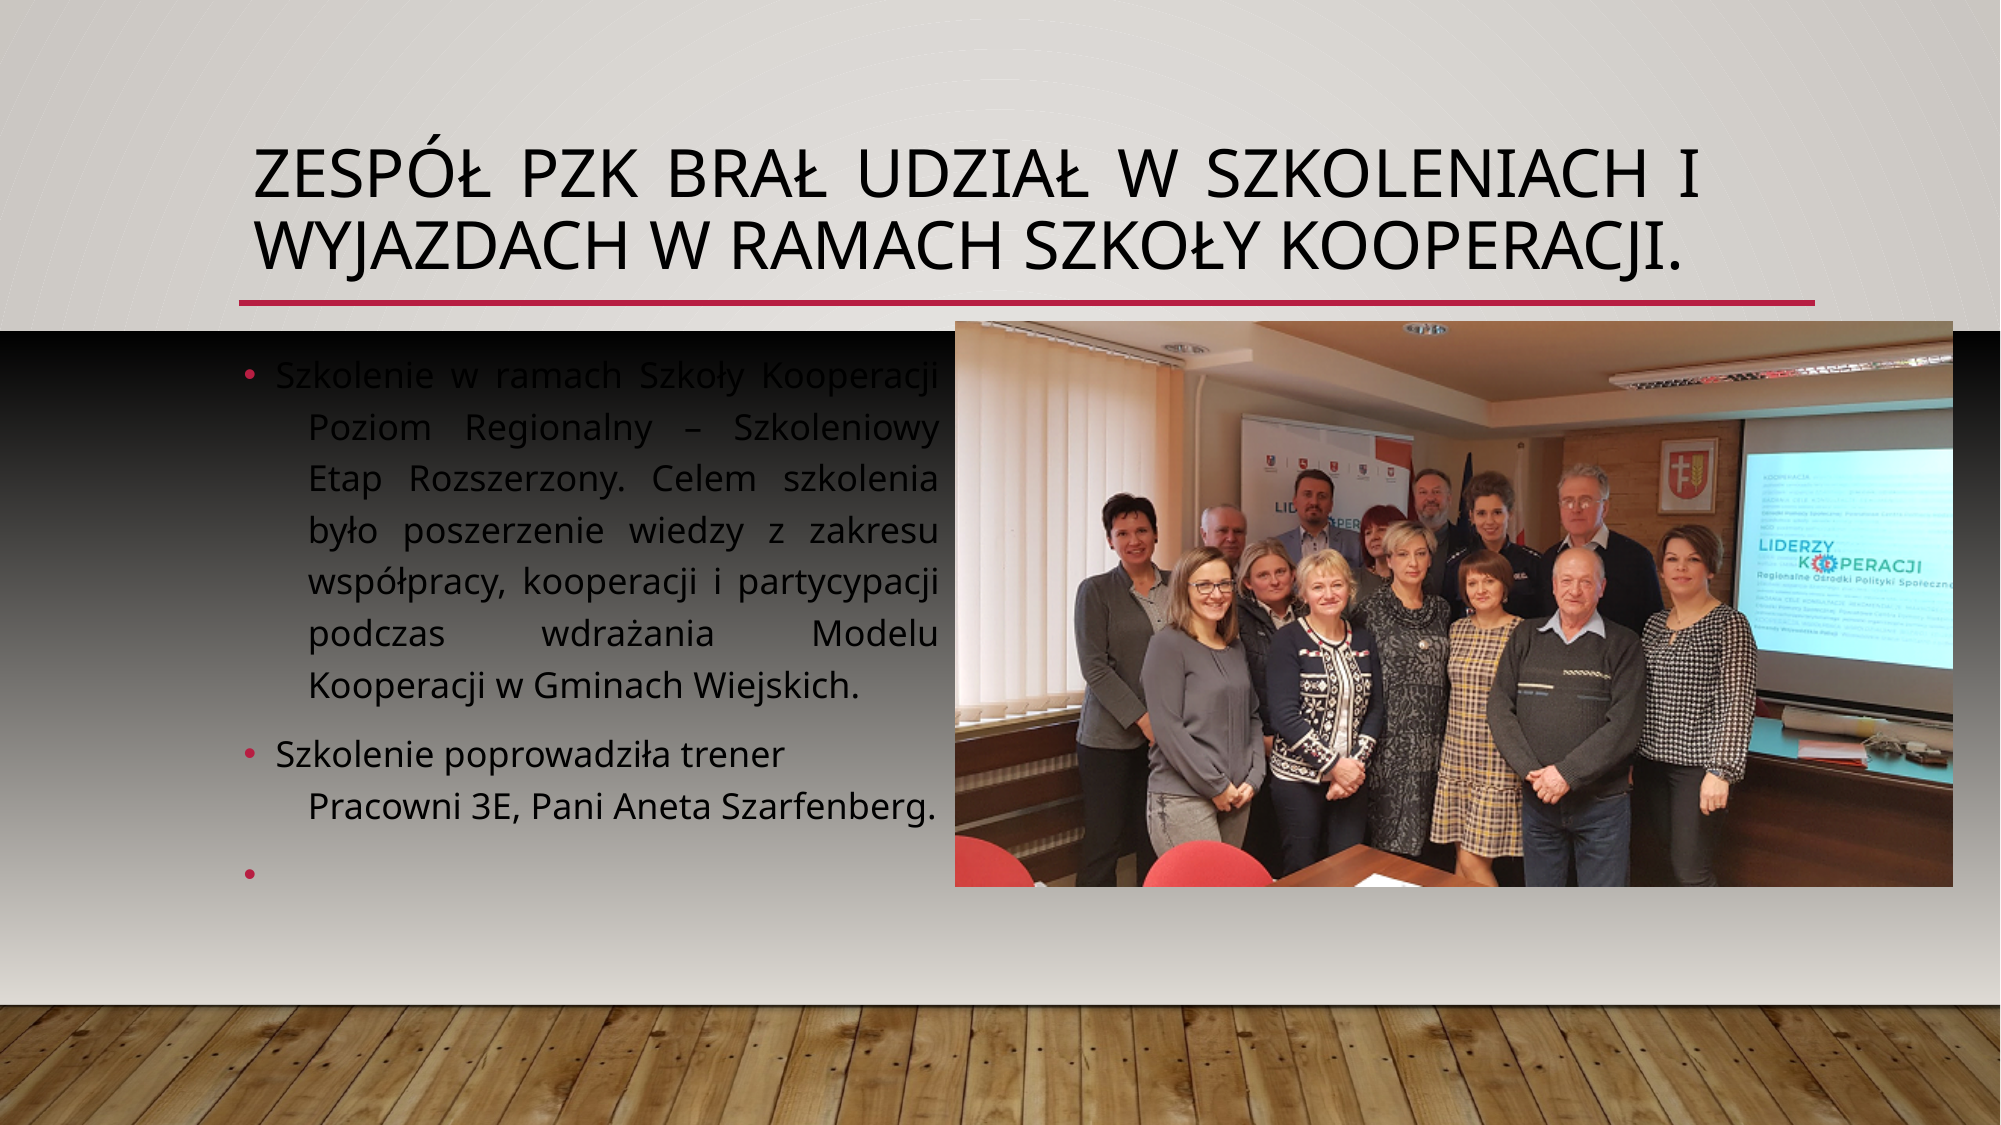

# Zespół PZK brał udział w szkoleniach i wyjazdach w ramach Szkoły Kooperacji.
Szkolenie w ramach Szkoły Kooperacji Poziom Regionalny – Szkoleniowy Etap Rozszerzony. Celem szkolenia było poszerzenie wiedzy z zakresu współpracy, kooperacji i partycypacji podczas wdrażania Modelu Kooperacji w Gminach Wiejskich.
Szkolenie poprowadziła trener Pracowni 3E, Pani Aneta Szarfenberg.